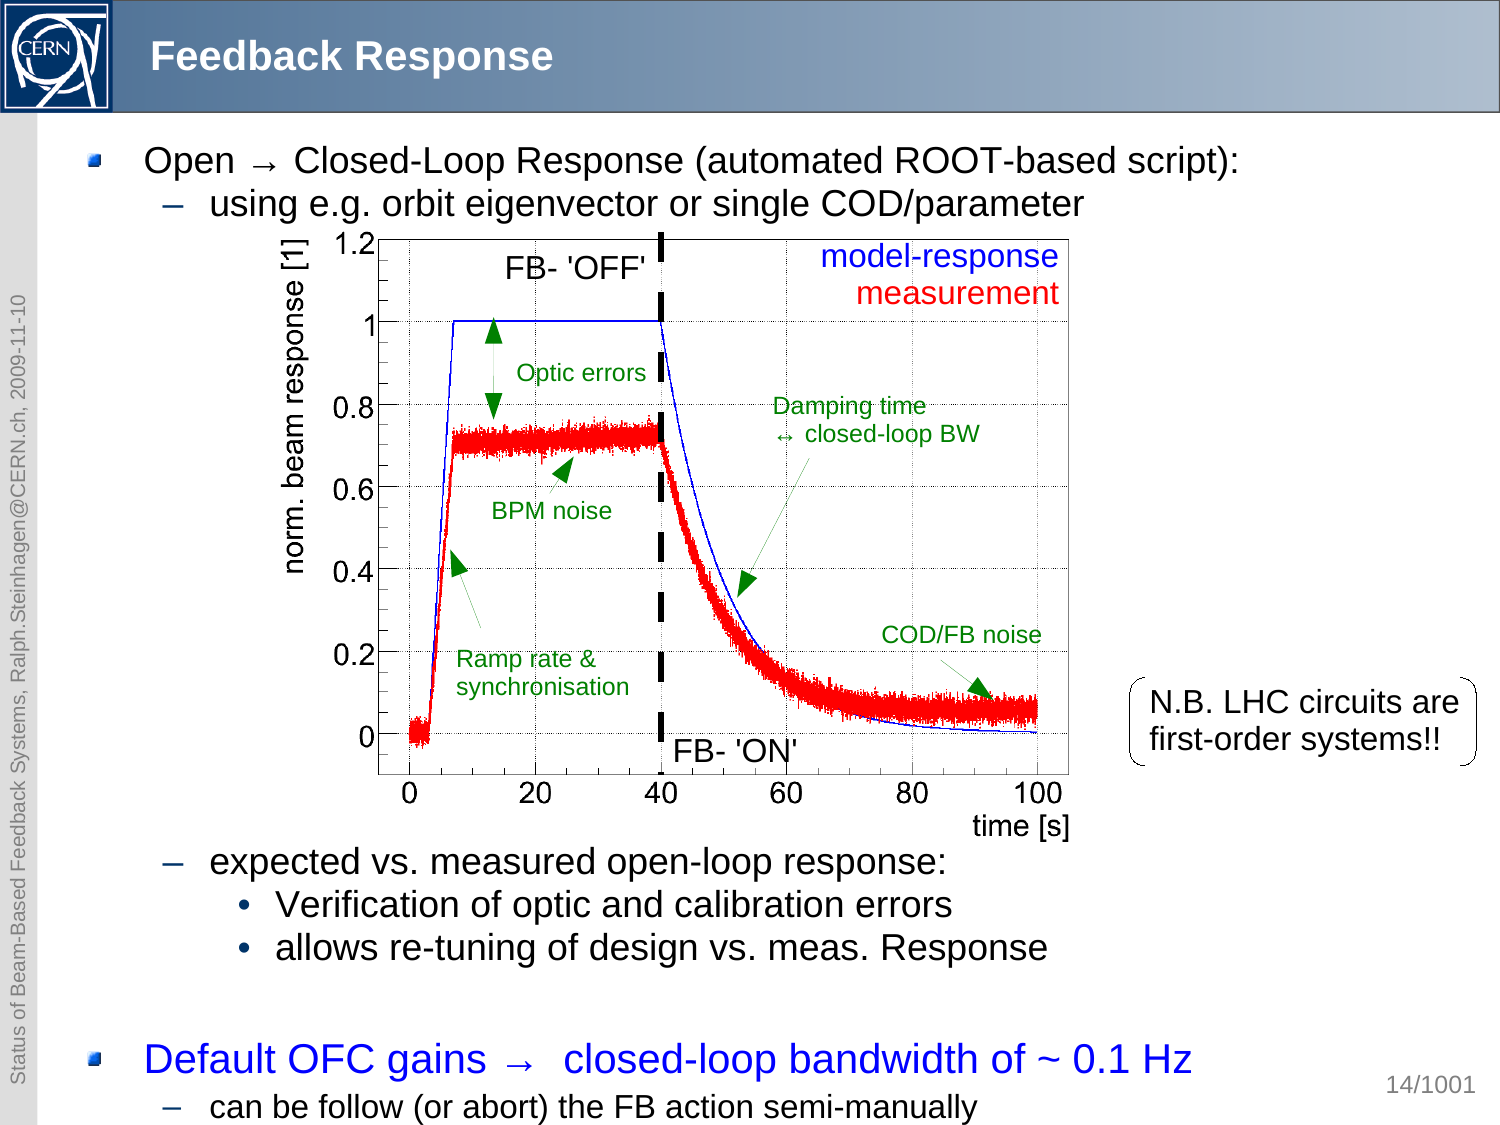

# Feedback Response
Open → Closed-Loop Response (automated ROOT-based script):
using e.g. orbit eigenvector or single COD/parameter
expected vs. measured open-loop response:
Verification of optic and calibration errors
allows re-tuning of design vs. meas. Response
Default OFC gains → closed-loop bandwidth of ~ 0.1 Hz
can be follow (or abort) the FB action semi-manually
model-response
measurement
FB- 'OFF'
Optic errors
Damping time
↔ closed-loop BW
BPM noise
COD/FB noise
Ramp rate &
synchronisation
N.B. LHC circuits are first-order systems!!
FB- 'ON'